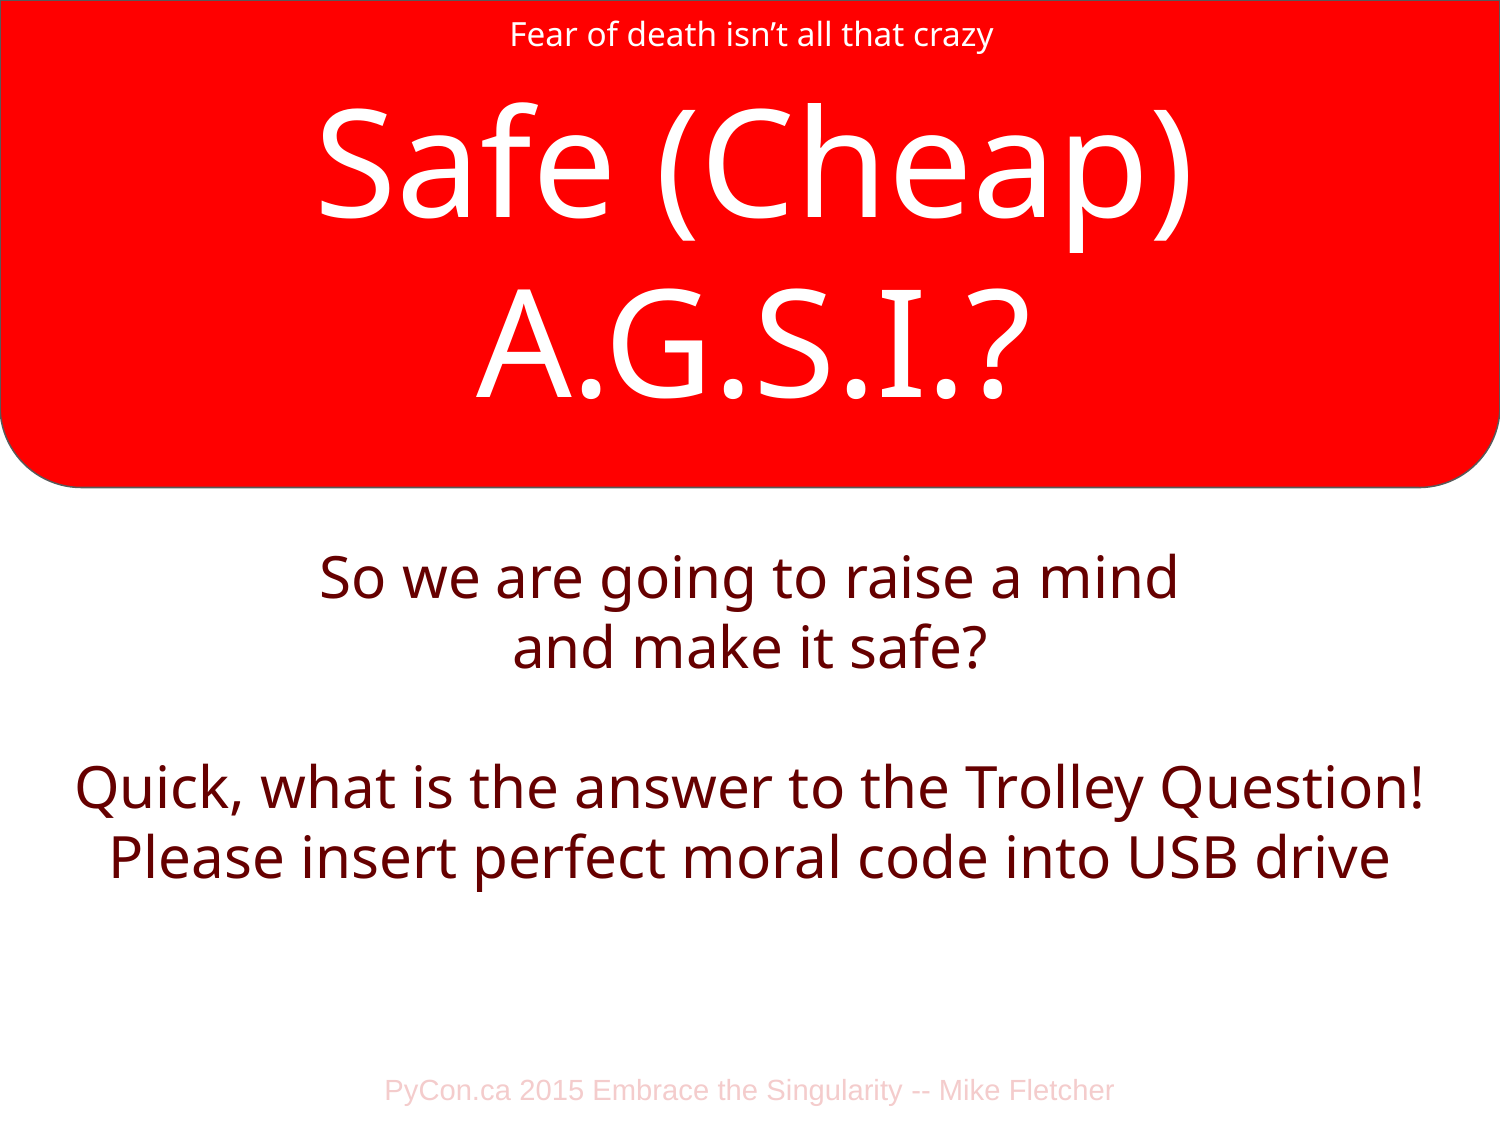

Fear of death isn’t all that crazy
# Safe (Cheap) A.G.S.I.?
So we are going to raise a mind
and make it safe?
Quick, what is the answer to the Trolley Question!
Please insert perfect moral code into USB drive